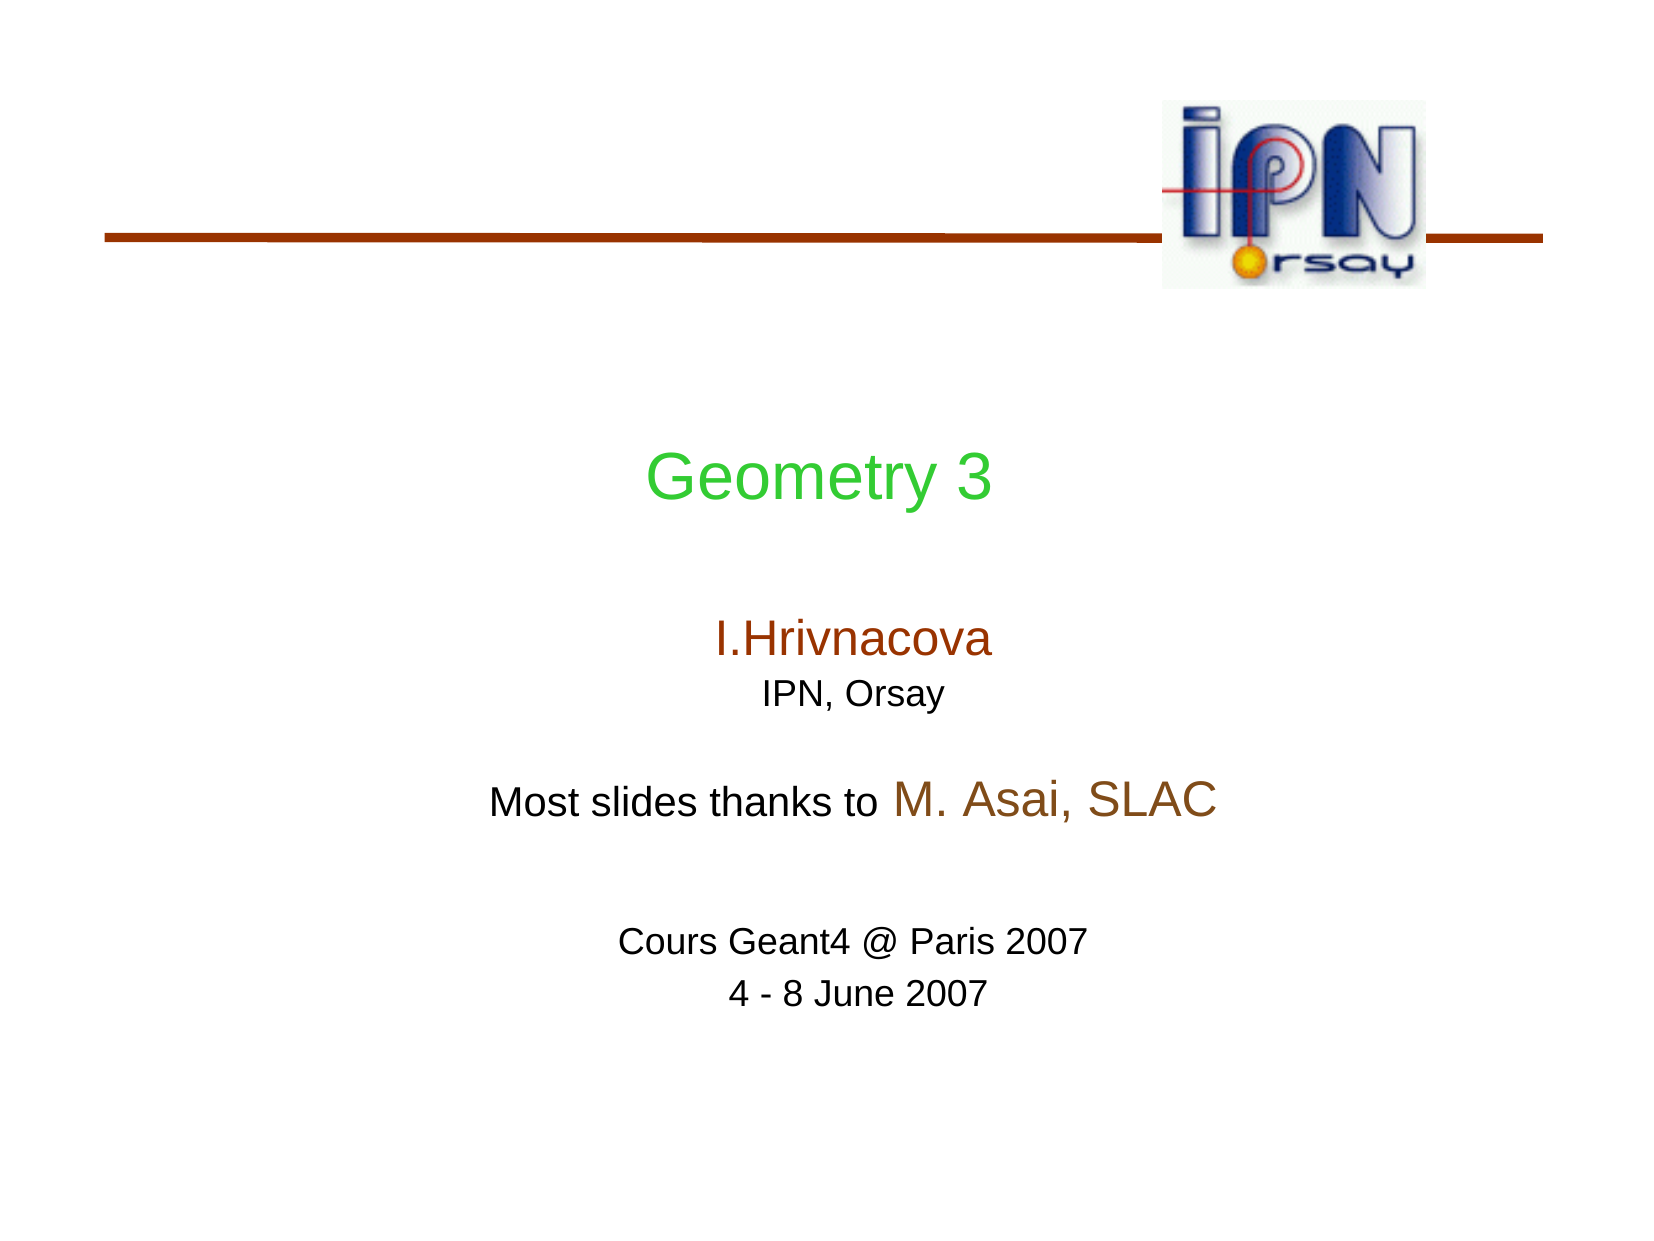

# Geometry 3
I.Hrivnacova
IPN, Orsay
Most slides thanks to M. Asai, SLAC
Cours Geant4 @ Paris 2007
 4 - 8 June 2007